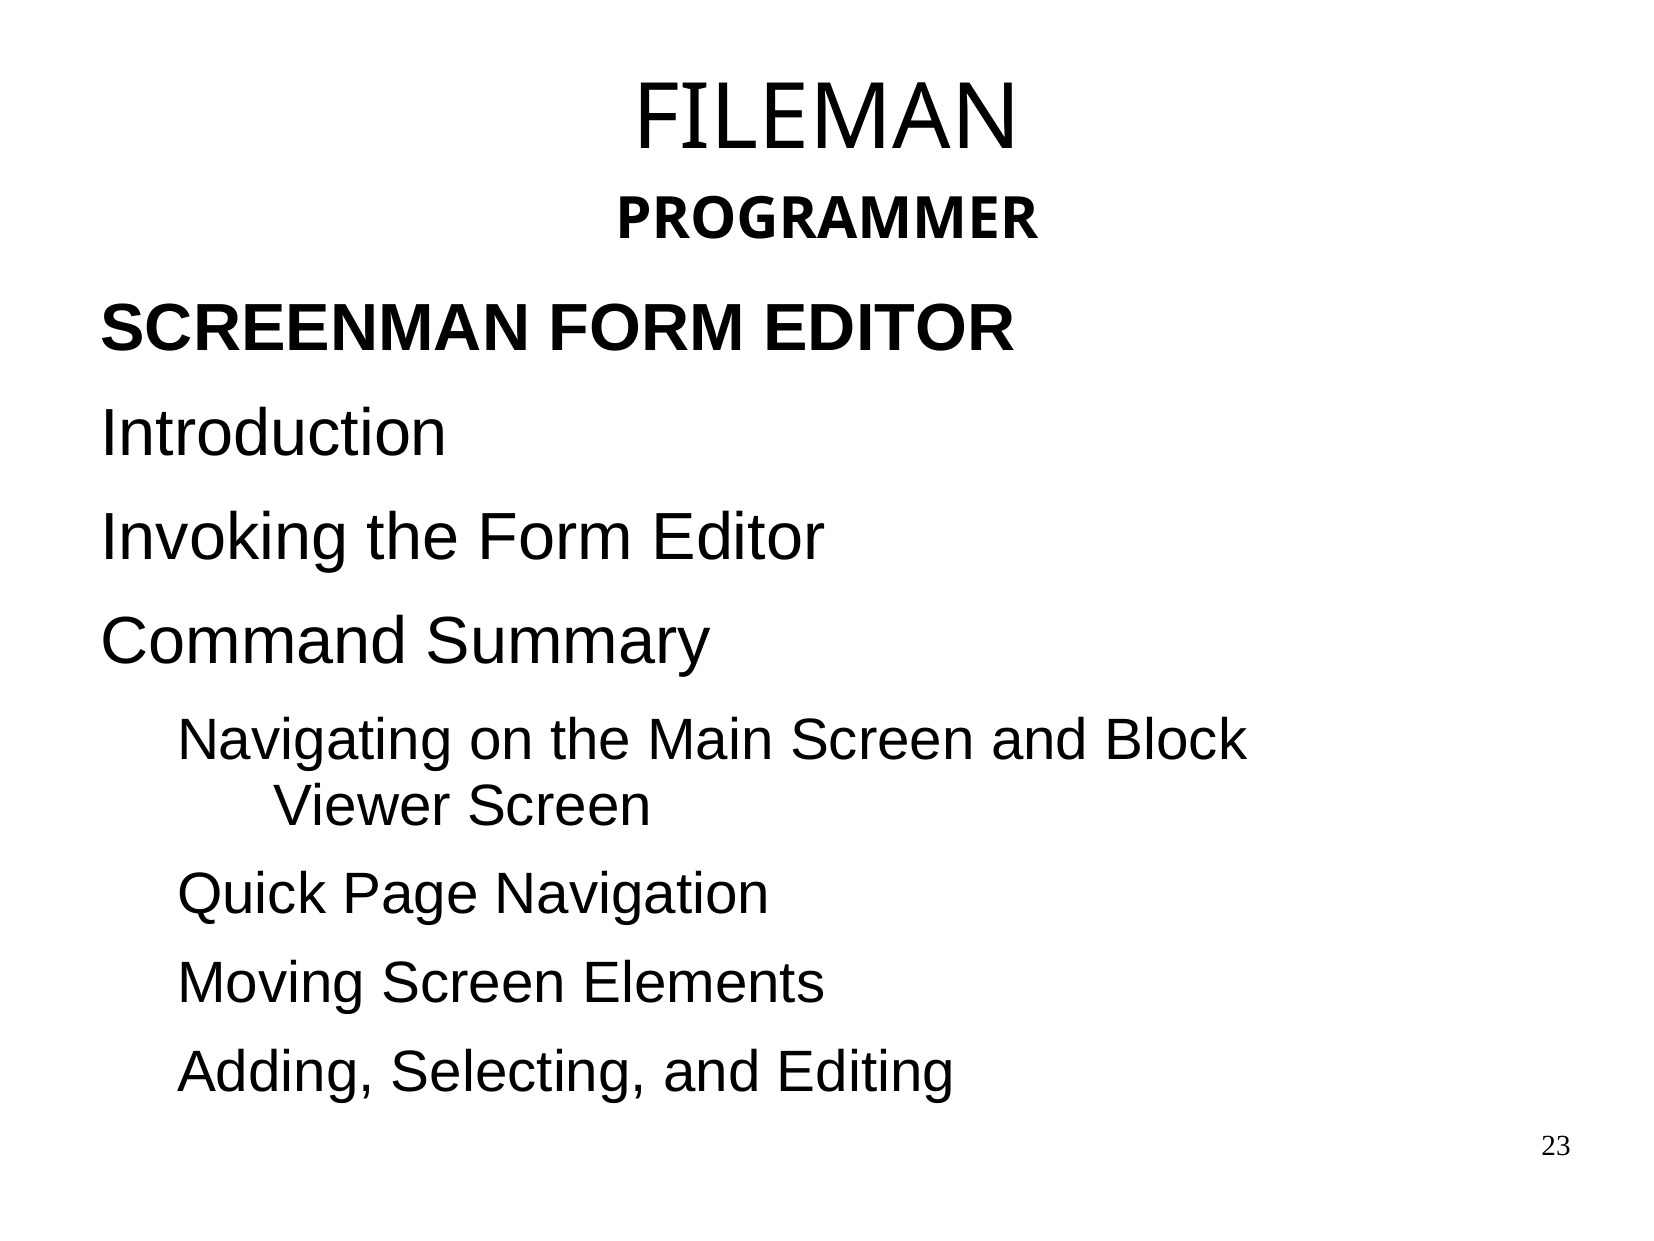

# FILEMAN PROGRAMMER
SCREENMAN FORM EDITOR
Introduction
Invoking the Form Editor
Command Summary
Navigating on the Main Screen and Block Viewer Screen
Quick Page Navigation
Moving Screen Elements
Adding, Selecting, and Editing
23